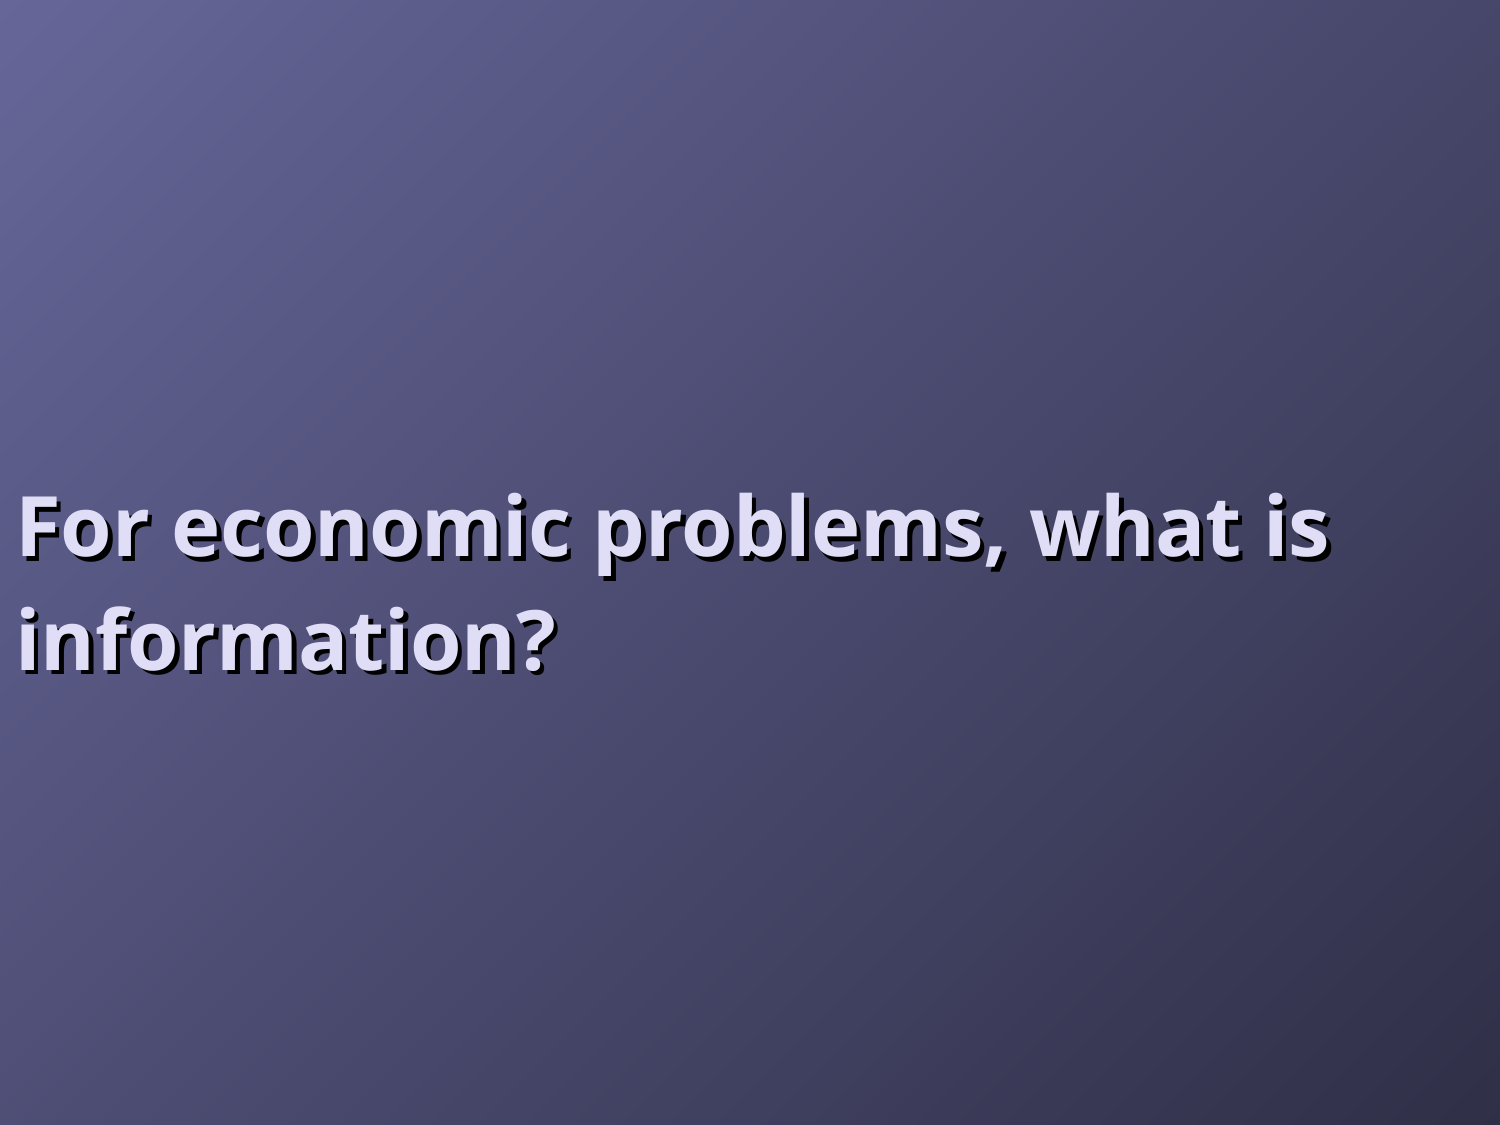

# For economic problems, what is information?